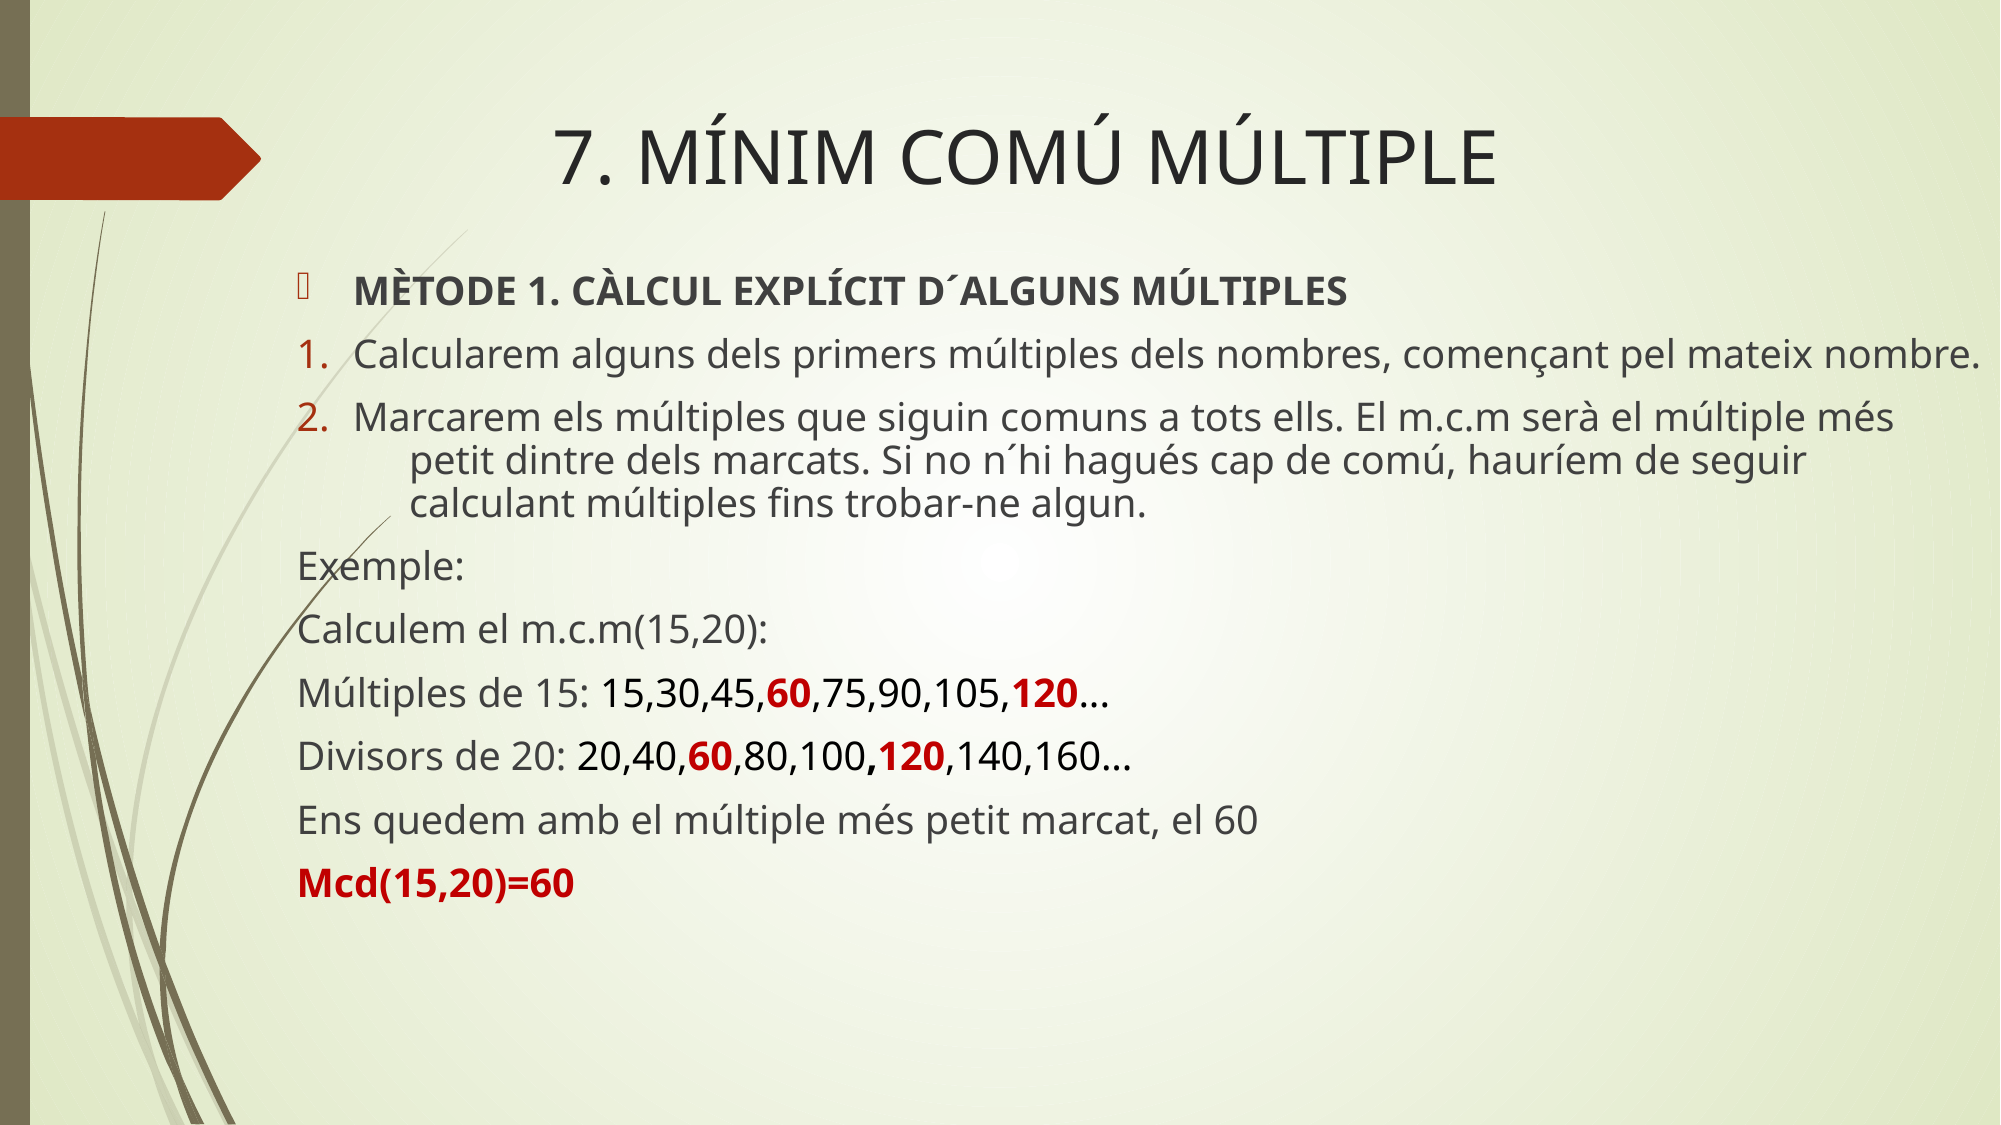

# 7. MÍNIM COMÚ MÚLTIPLE
MÈTODE 1. CÀLCUL EXPLÍCIT D´ALGUNS MÚLTIPLES
Calcularem alguns dels primers múltiples dels nombres, començant pel mateix nombre.
Marcarem els múltiples que siguin comuns a tots ells. El m.c.m serà el múltiple més petit dintre dels marcats. Si no n´hi hagués cap de comú, hauríem de seguir calculant múltiples fins trobar-ne algun.
Exemple:
Calculem el m.c.m(15,20):
Múltiples de 15: 15,30,45,60,75,90,105,120...
Divisors de 20: 20,40,60,80,100,120,140,160...
Ens quedem amb el múltiple més petit marcat, el 60
Mcd(15,20)=60